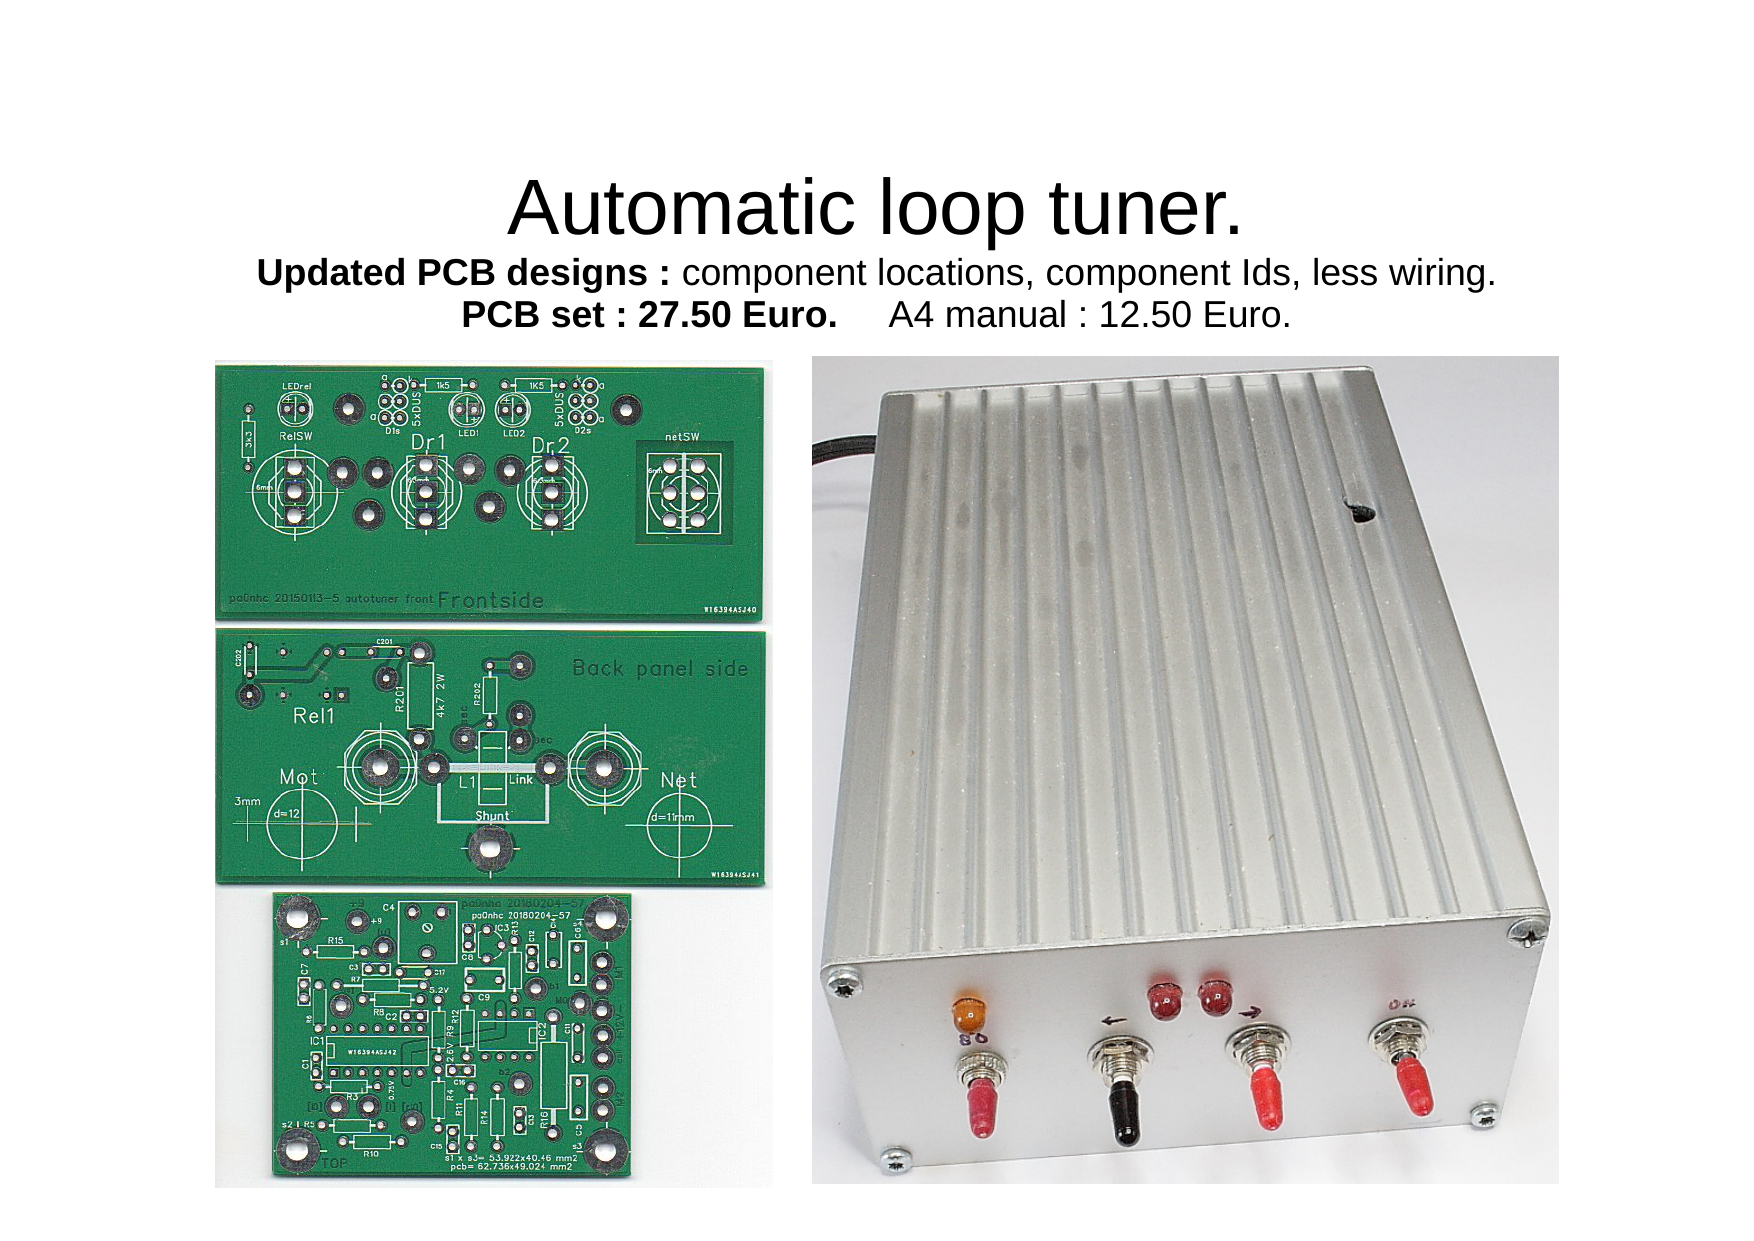

# Automatic loop tuner. Updated PCB designs : component locations, component Ids, less wiring. PCB set : 27.50 Euro. A4 manual : 12.50 Euro.